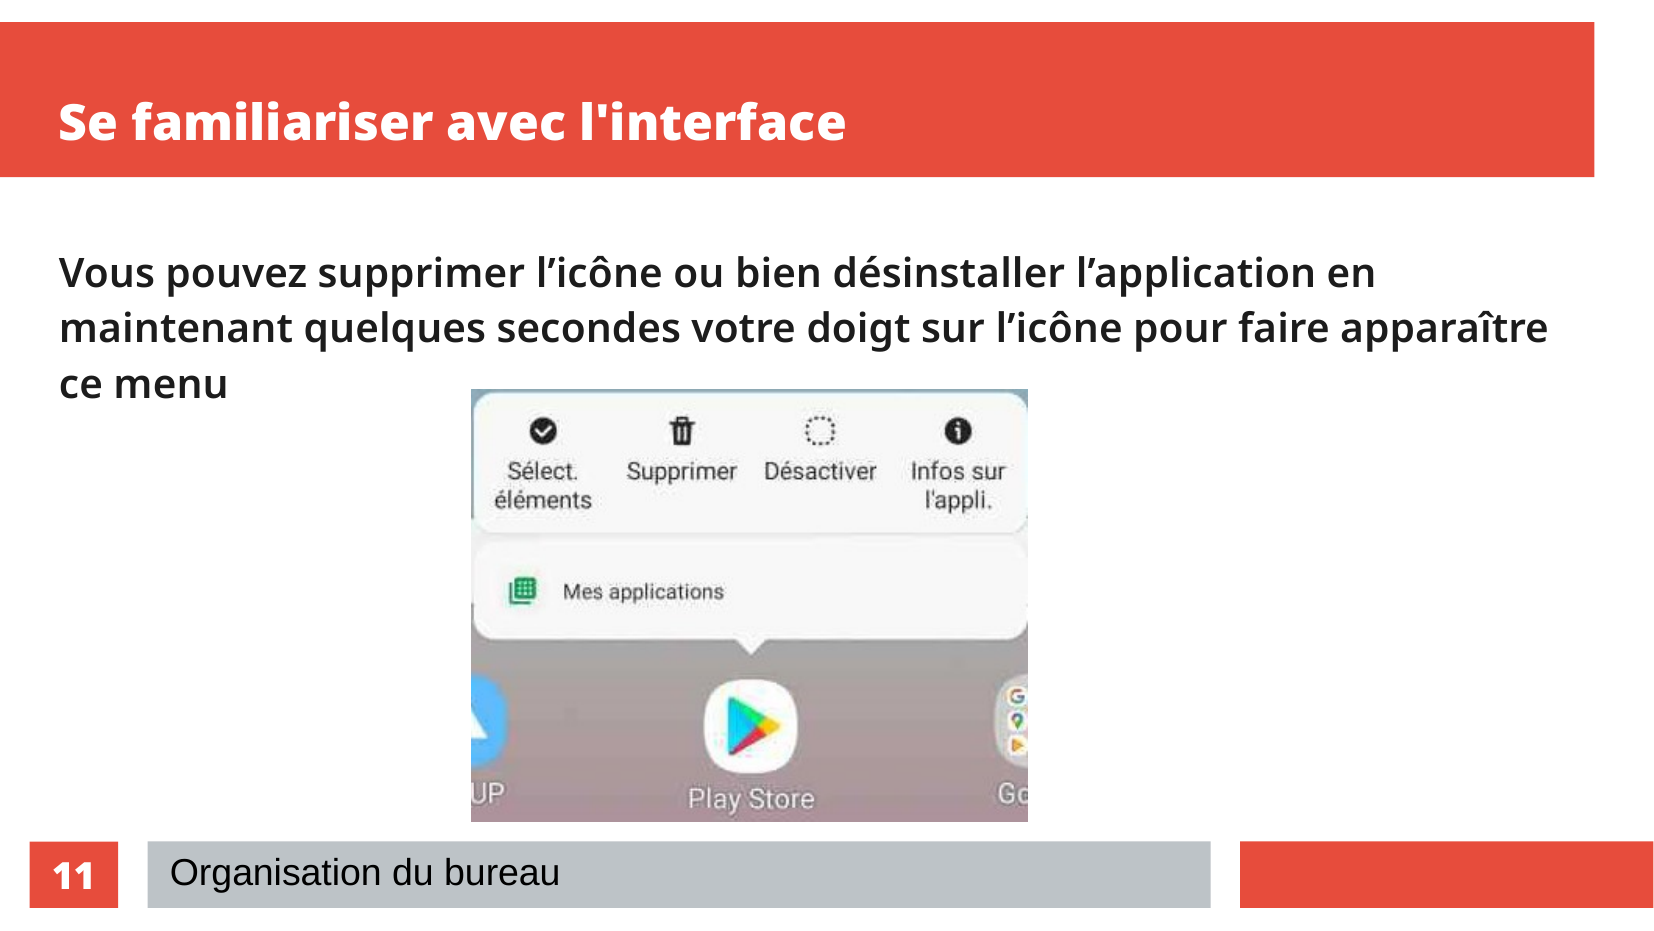

# Se familiariser avec l'interface
Vous pouvez supprimer l’icône ou bien désinstaller l’application en maintenant quelques secondes votre doigt sur l’icône pour faire apparaître ce menu
11
Organisation du bureau